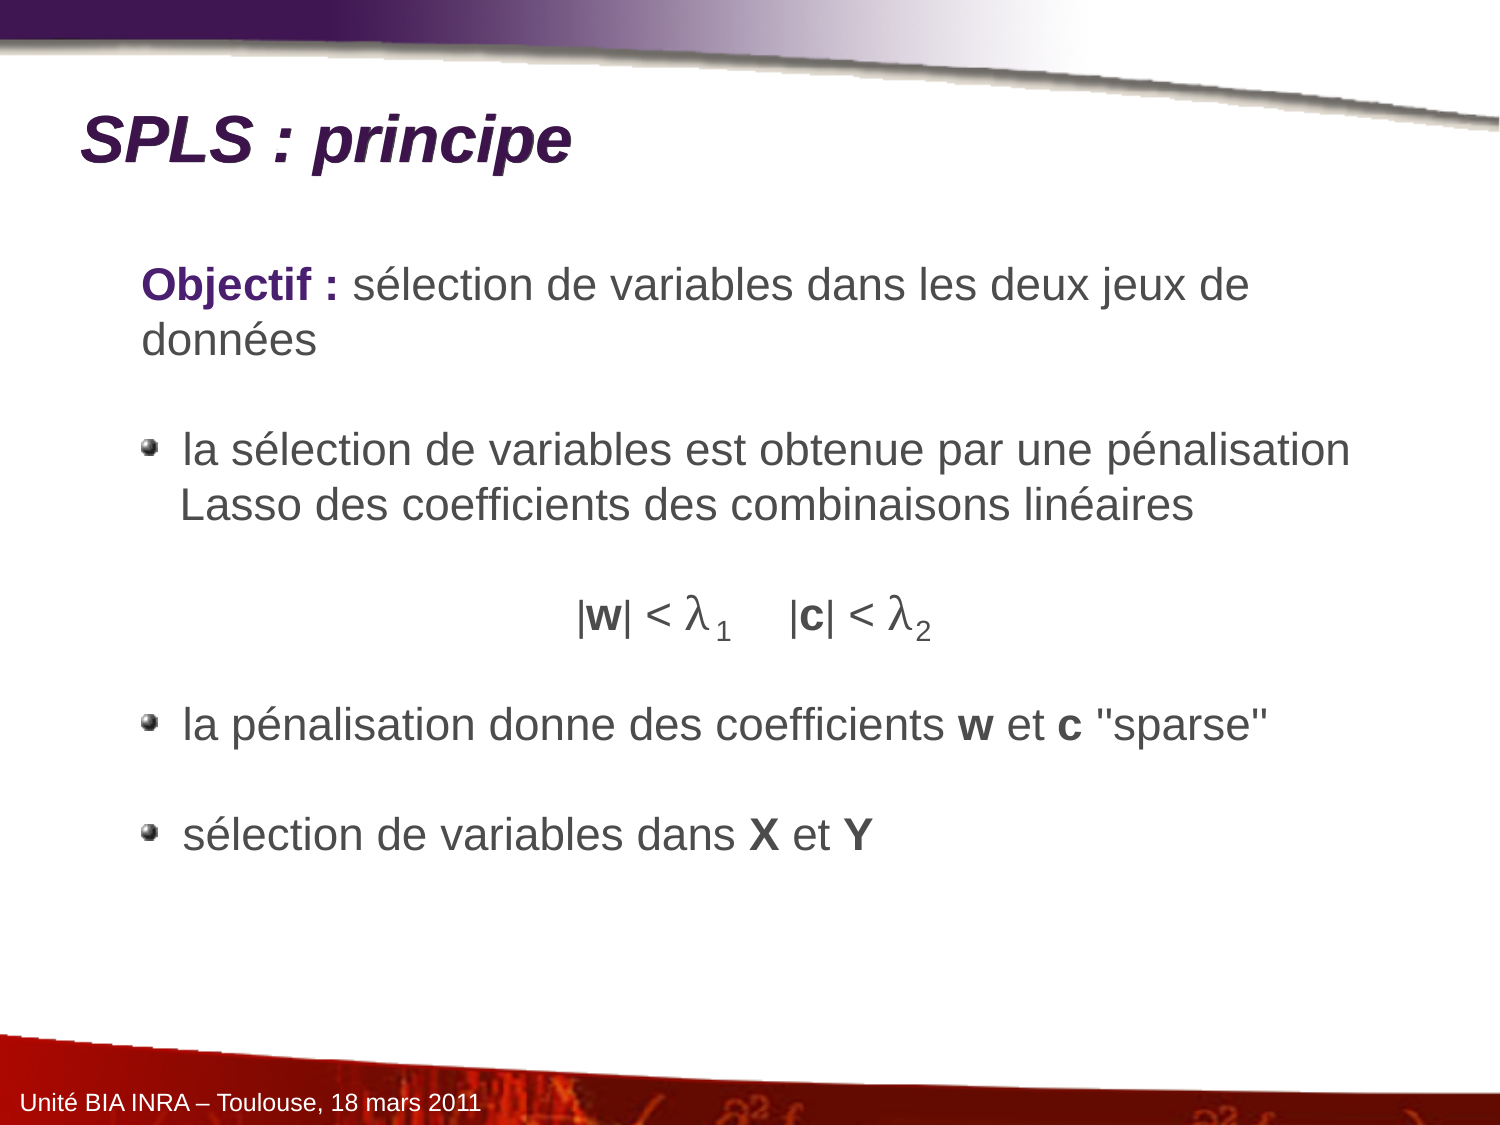

# SPLS : principe
Objectif : sélection de variables dans les deux jeux de données
 la sélection de variables est obtenue par une pénalisation Lasso des coefficients des combinaisons linéaires
|w| < λ |c| < λ
 la pénalisation donne des coefficients w et c ''sparse''
 sélection de variables dans X et Y
1
2